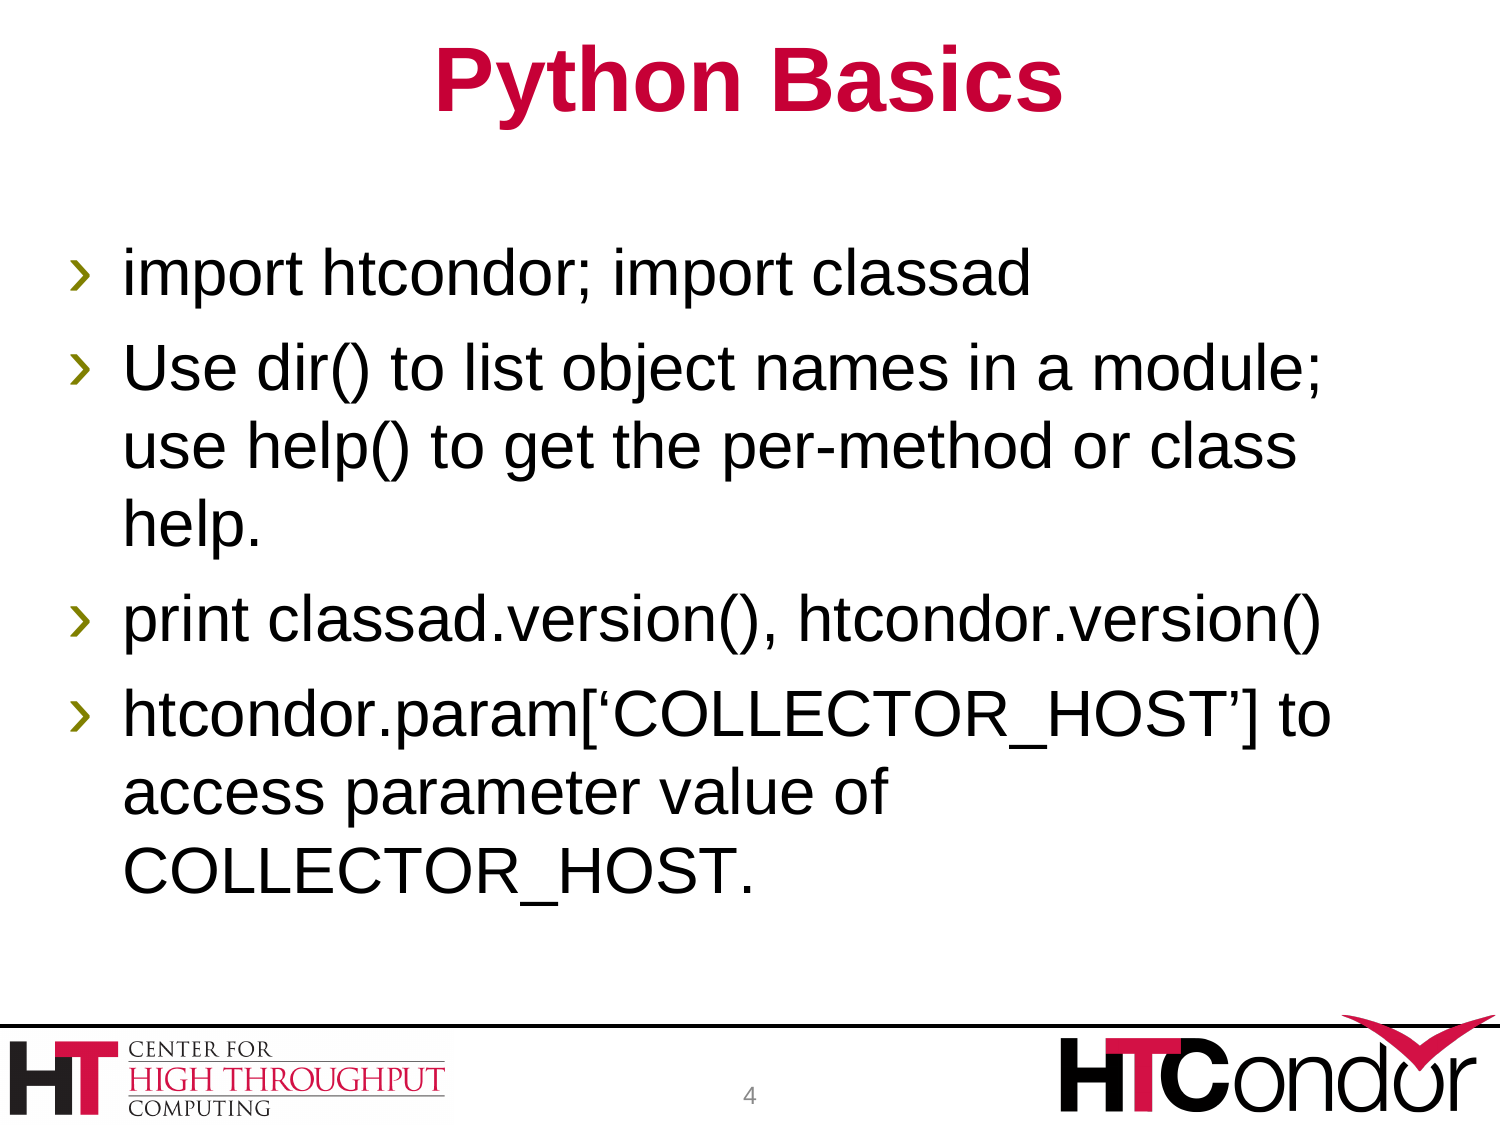

# Python Basics
import htcondor; import classad
Use dir() to list object names in a module; use help() to get the per-method or class help.
print classad.version(), htcondor.version()
htcondor.param[‘COLLECTOR_HOST’] to access parameter value of COLLECTOR_HOST.